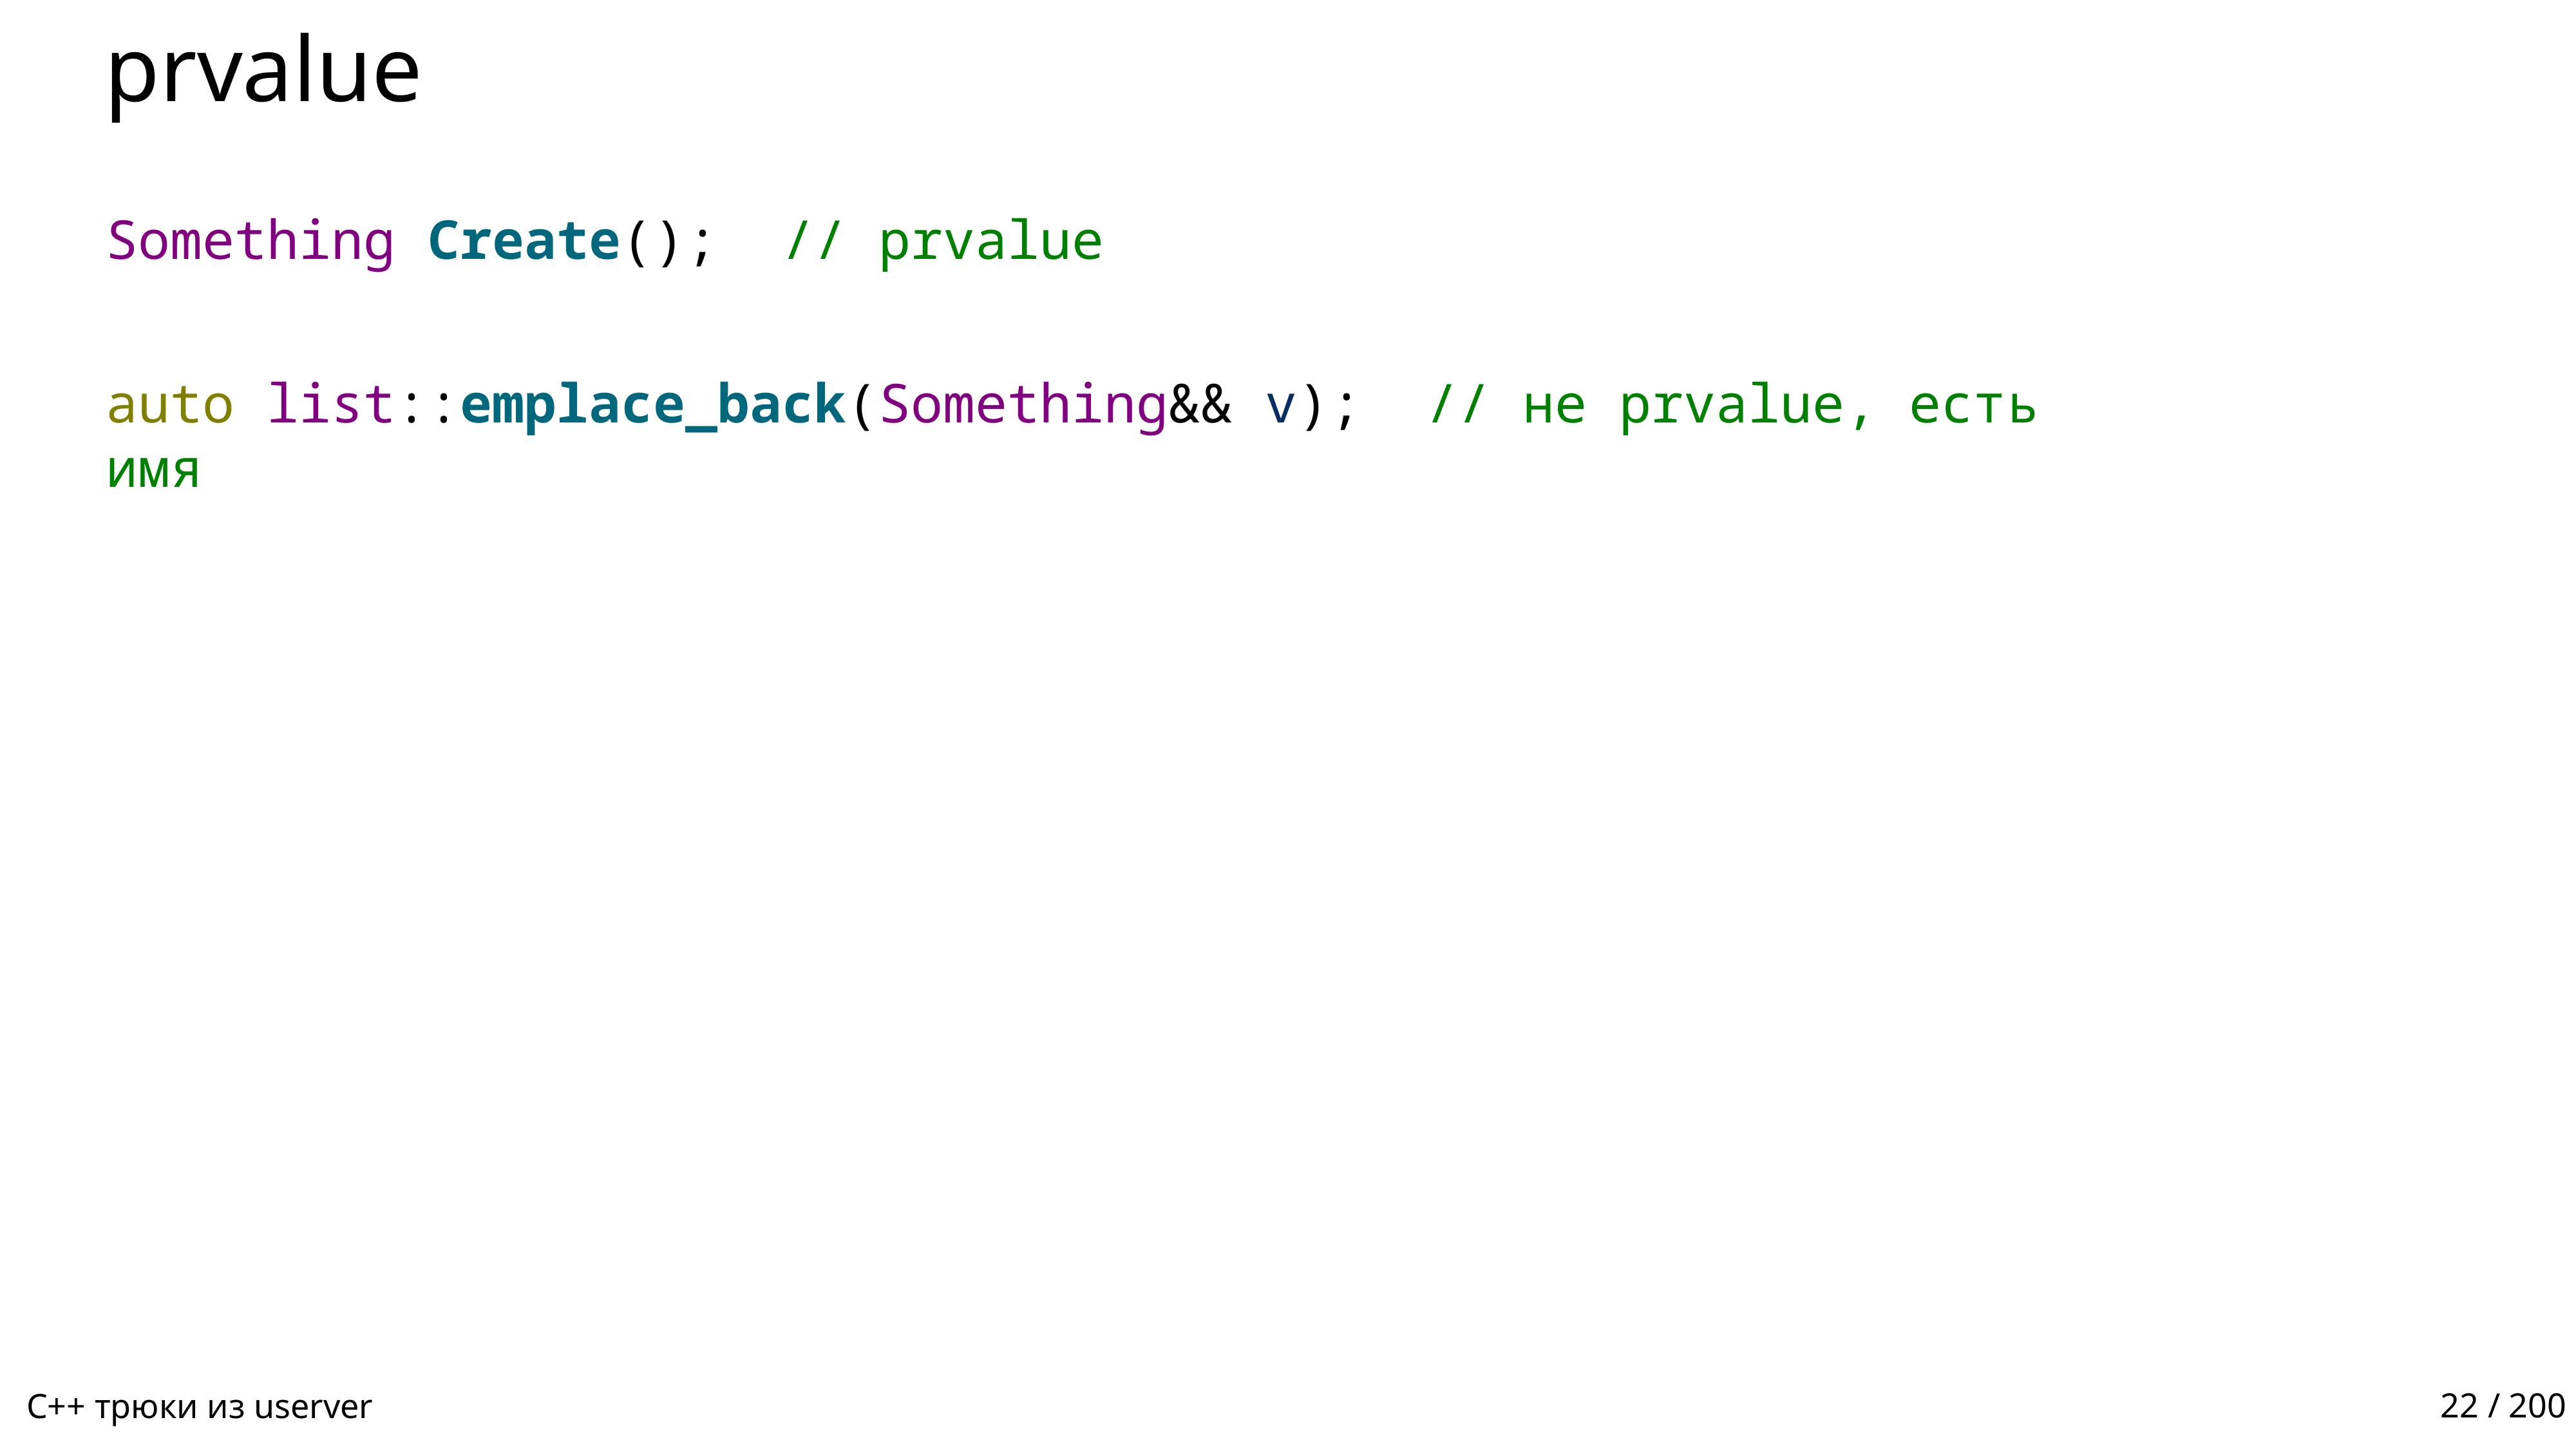

prvalue
# Something Create(); // prvalue
auto list::emplace_back(Something&& v); // не prvalue, есть имя
C++ трюки из userver